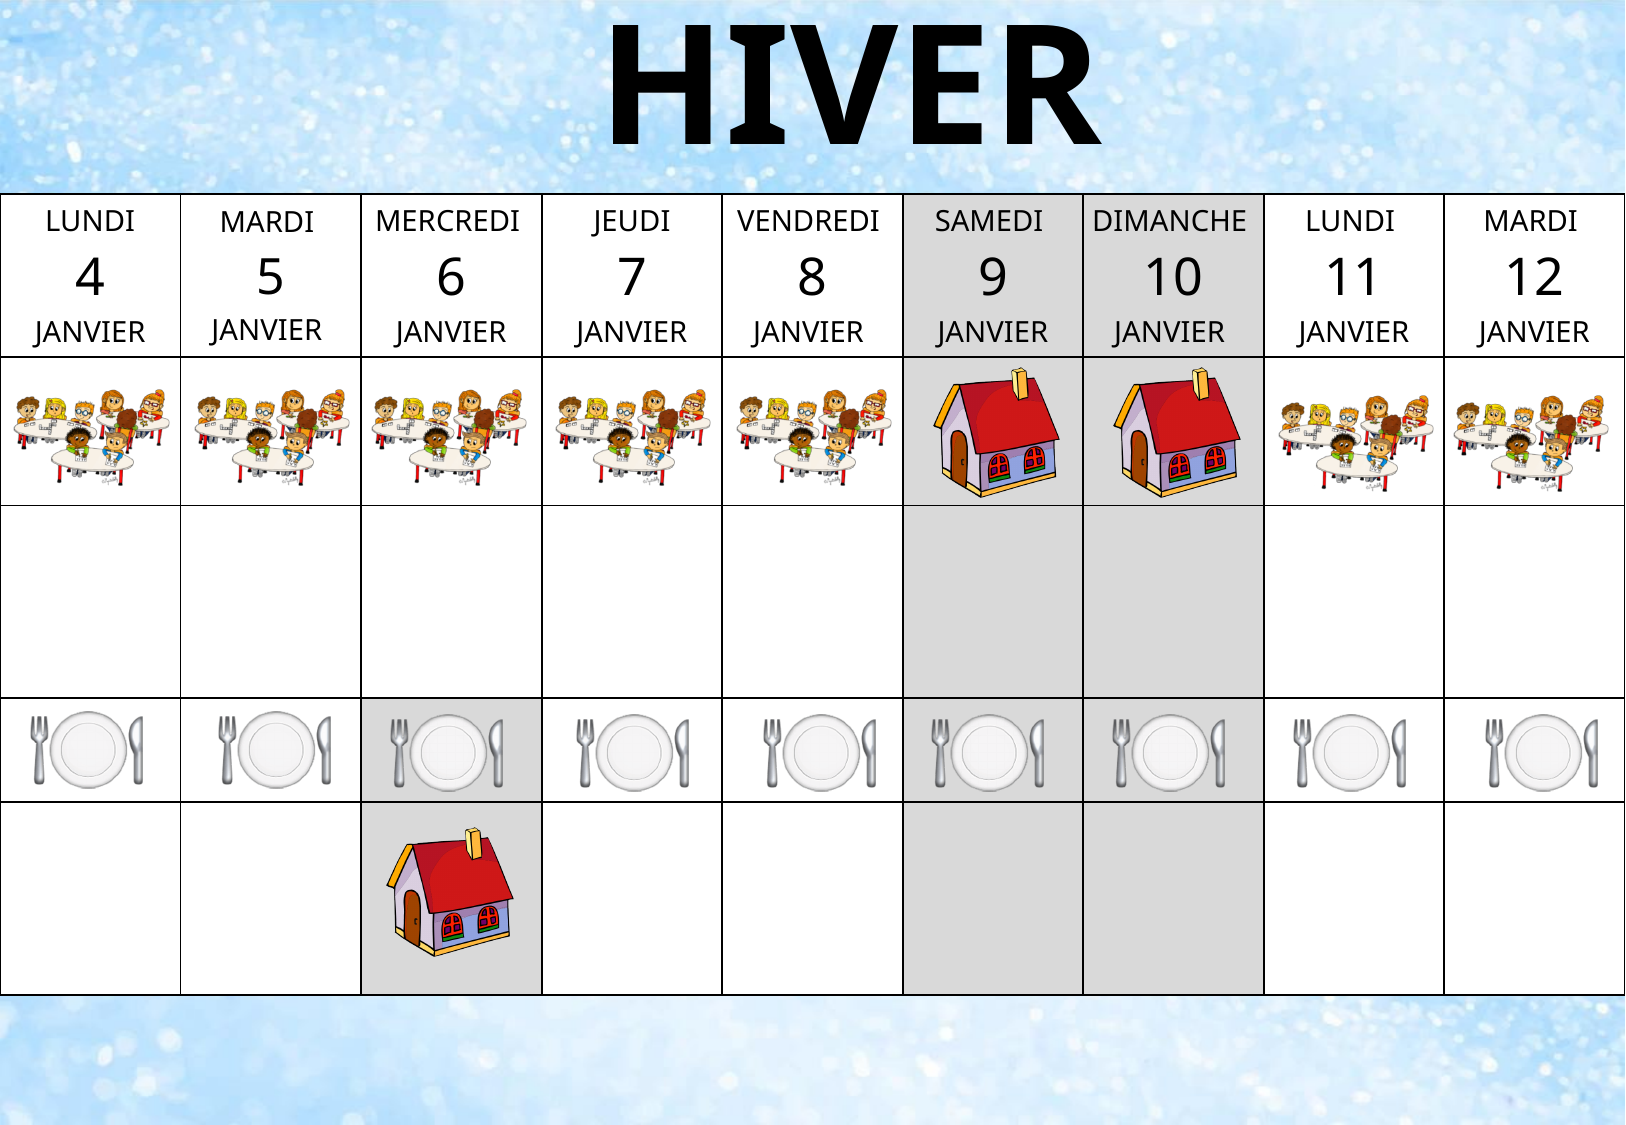

HIVER
| LUNDI 4 JANVIER | MARDI 5 JANVIER | MERCREDI 6 JANVIER | JEUDI 7 JANVIER | VENDREDI 8 JANVIER | SAMEDI 9 JANVIER | DIMANCHE 10 JANVIER | LUNDI 11 JANVIER | MARDI 12 JANVIER |
| --- | --- | --- | --- | --- | --- | --- | --- | --- |
| | | | | | | | | |
| | | | | | | | | |
| | | | | | | | | |
| | | | | | | | | |